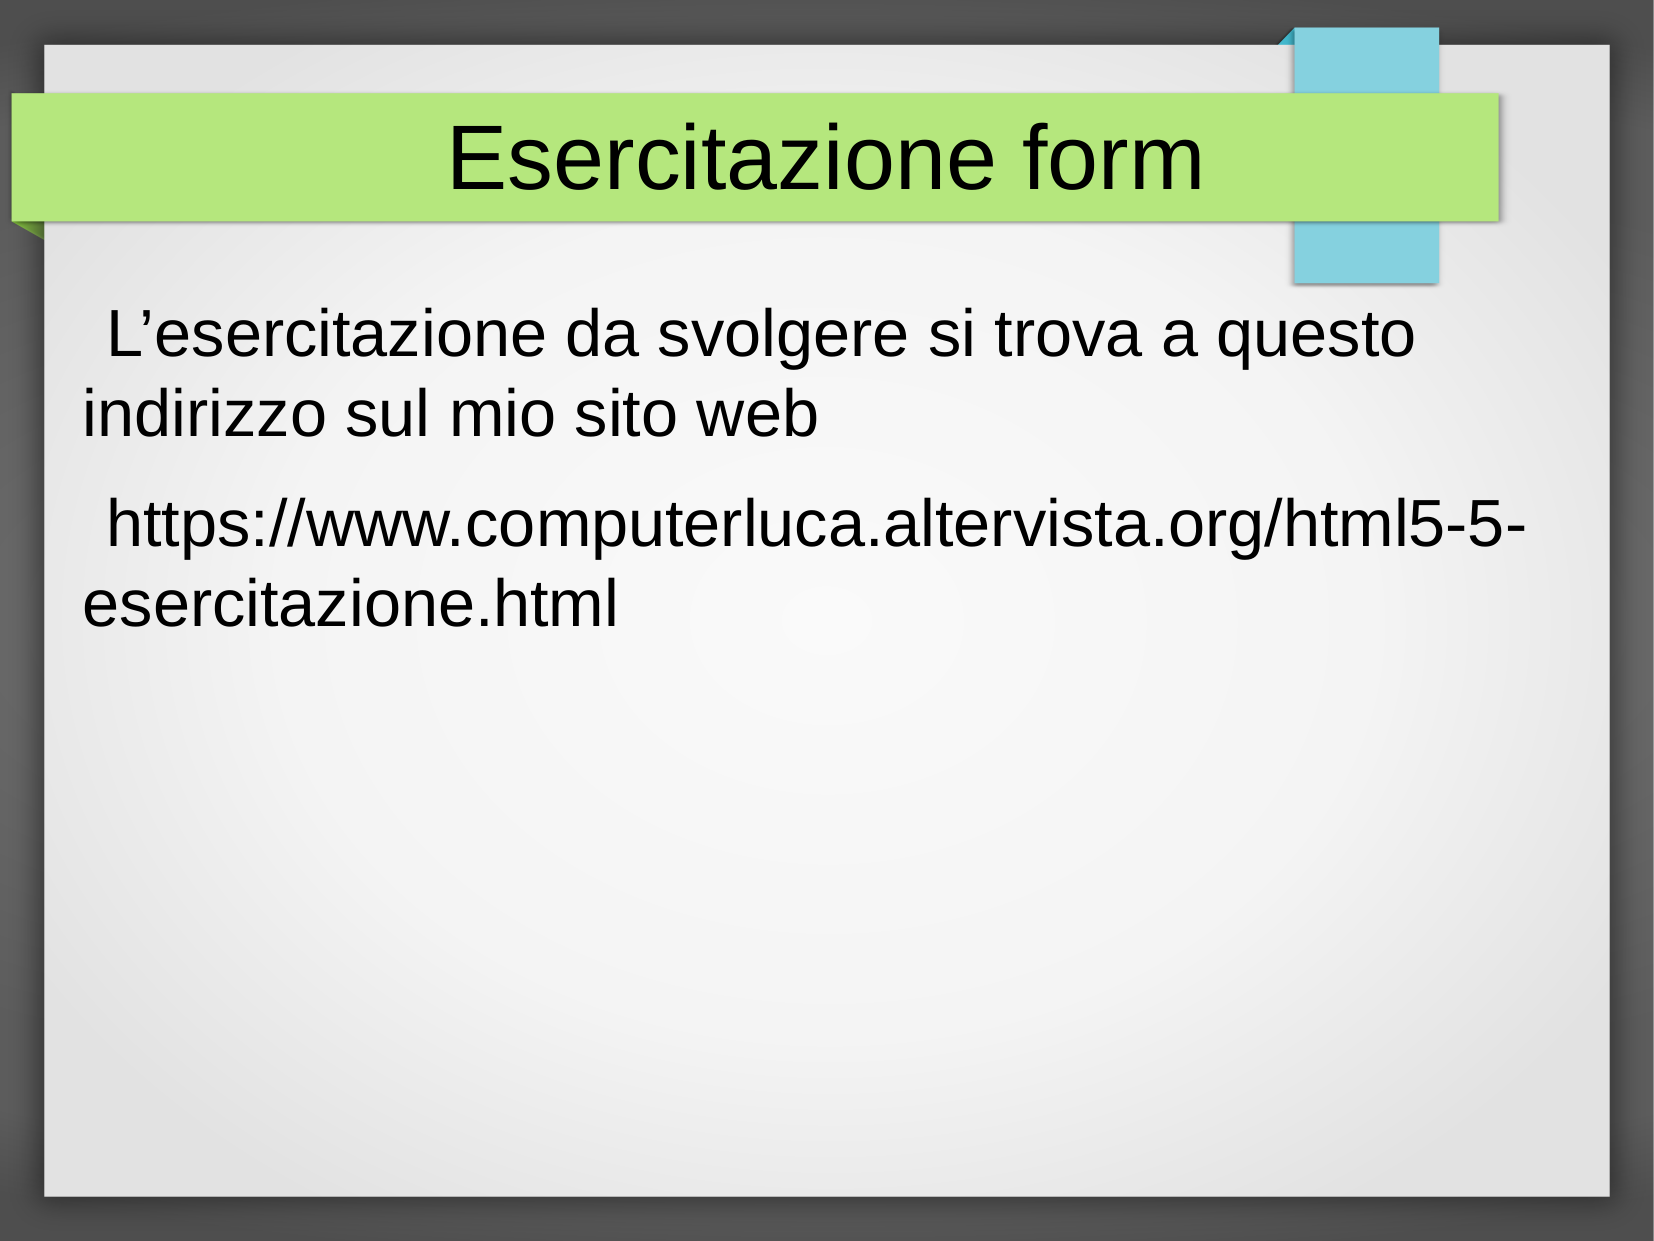

# Esercitazione form
L’esercitazione da svolgere si trova a questo indirizzo sul mio sito web
https://www.computerluca.altervista.org/html5-5-esercitazione.html